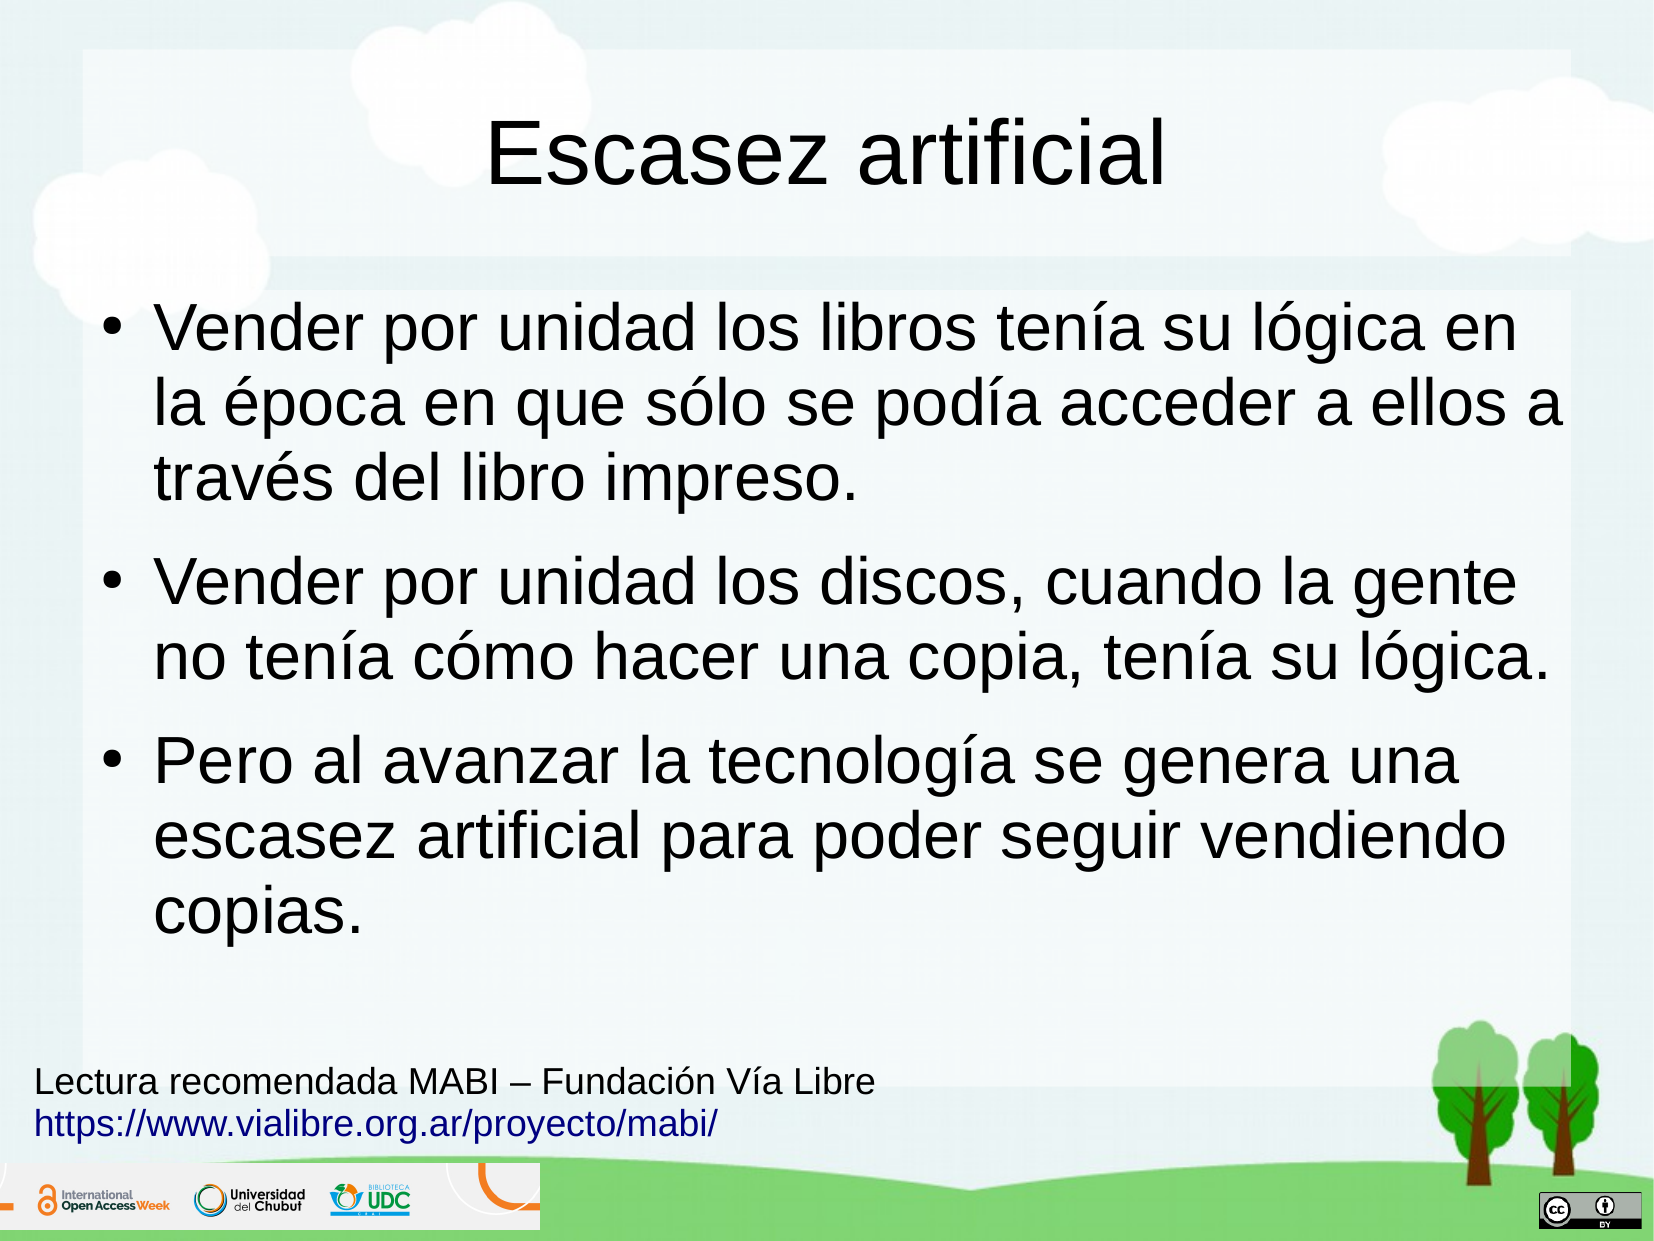

# Escasez artificial
Vender por unidad los libros tenía su lógica en la época en que sólo se podía acceder a ellos a través del libro impreso.
Vender por unidad los discos, cuando la gente no tenía cómo hacer una copia, tenía su lógica.
Pero al avanzar la tecnología se genera una escasez artificial para poder seguir vendiendo copias.
Lectura recomendada MABI – Fundación Vía Librehttps://www.vialibre.org.ar/proyecto/mabi/
3